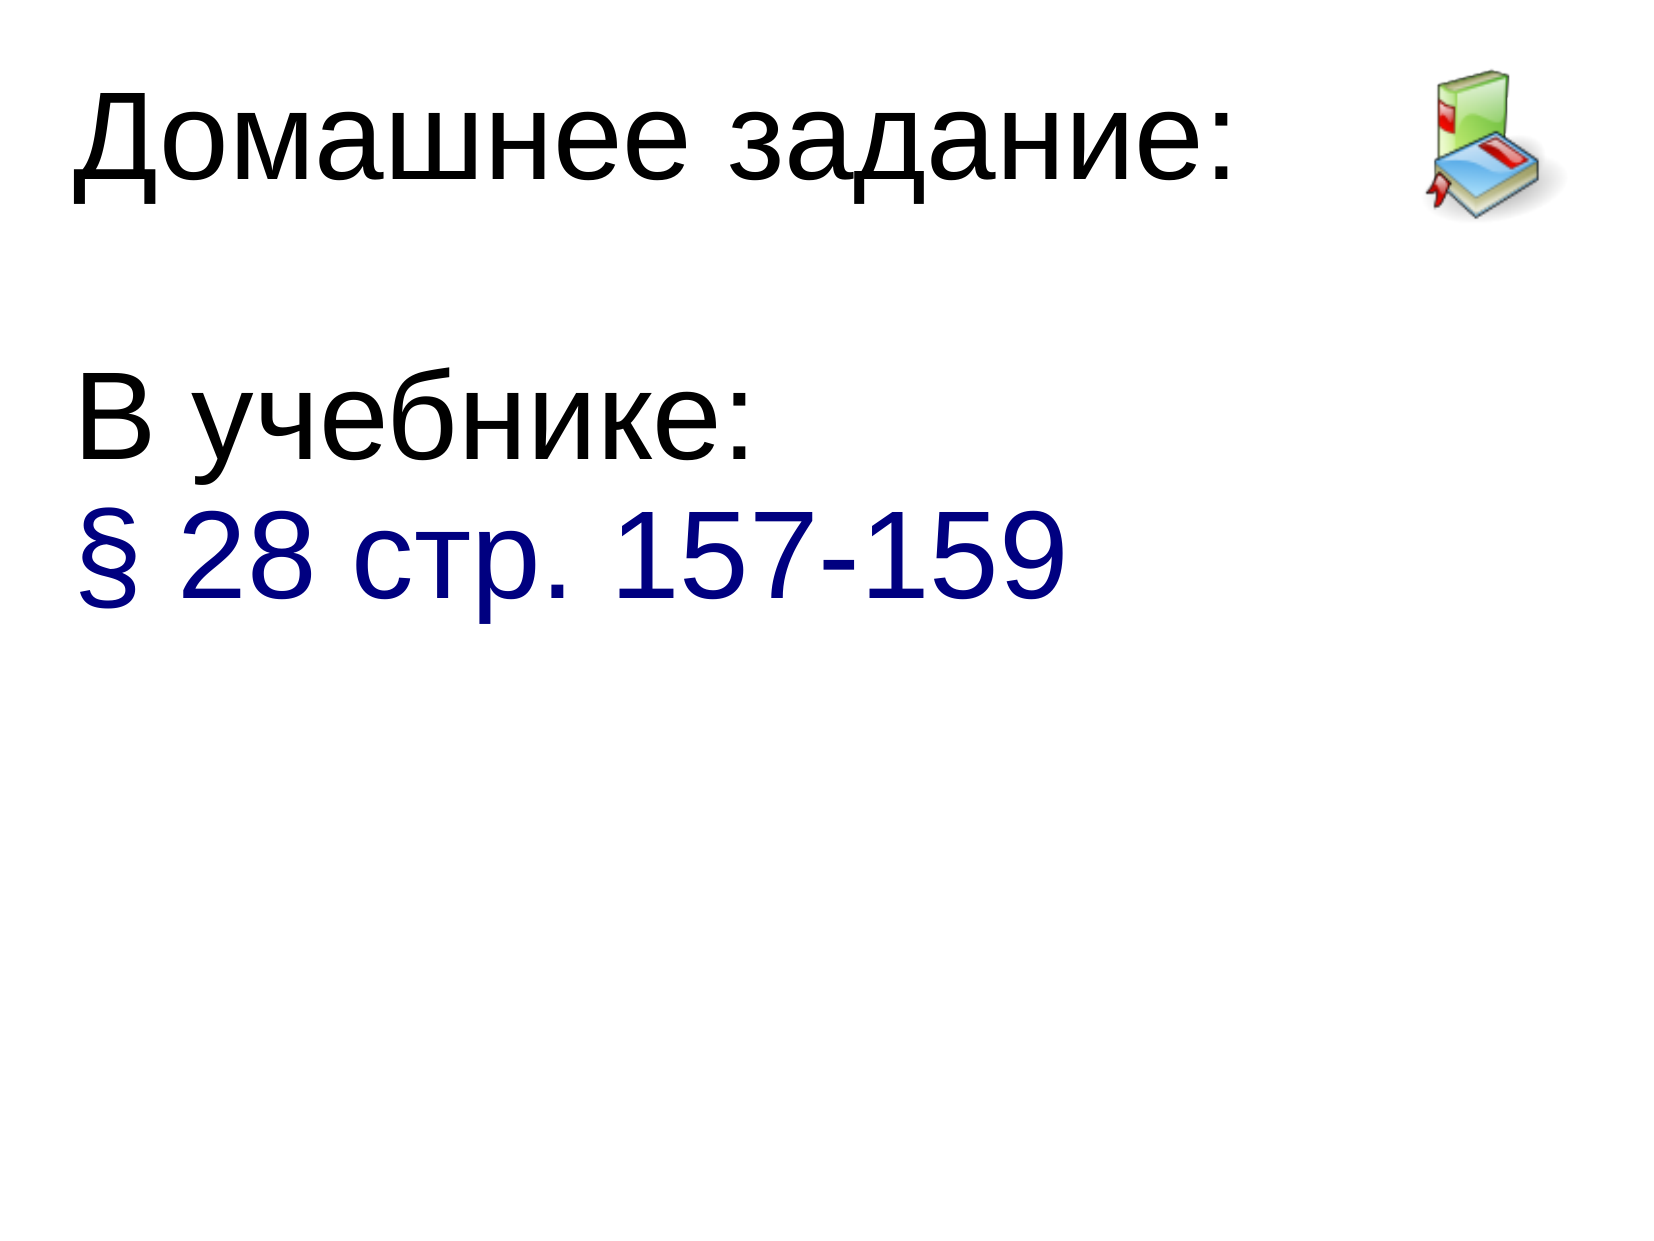

Домашнее задание:
В учебнике:
§ 28 стр. 157-159